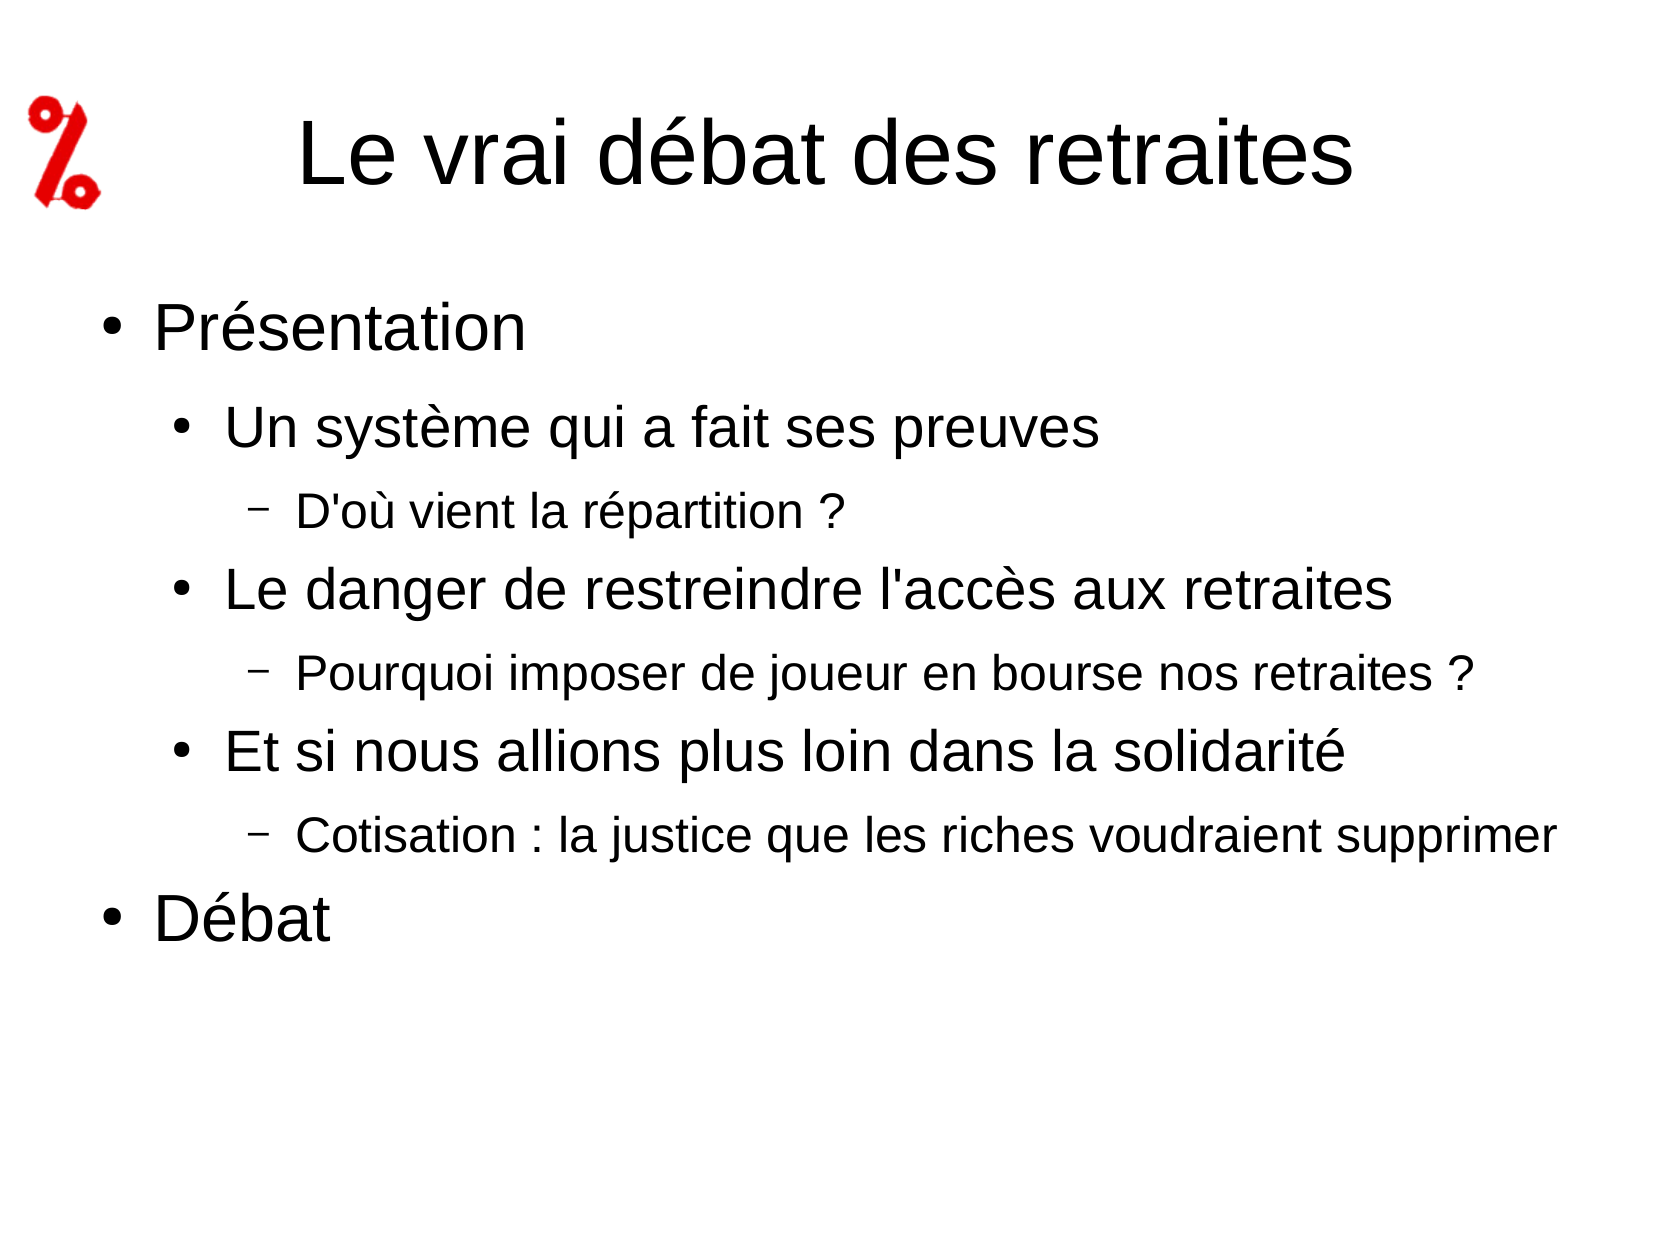

# Le vrai débat des retraites
Présentation
Un système qui a fait ses preuves
D'où vient la répartition ?
Le danger de restreindre l'accès aux retraites
Pourquoi imposer de joueur en bourse nos retraites ?
Et si nous allions plus loin dans la solidarité
Cotisation : la justice que les riches voudraient supprimer
Débat